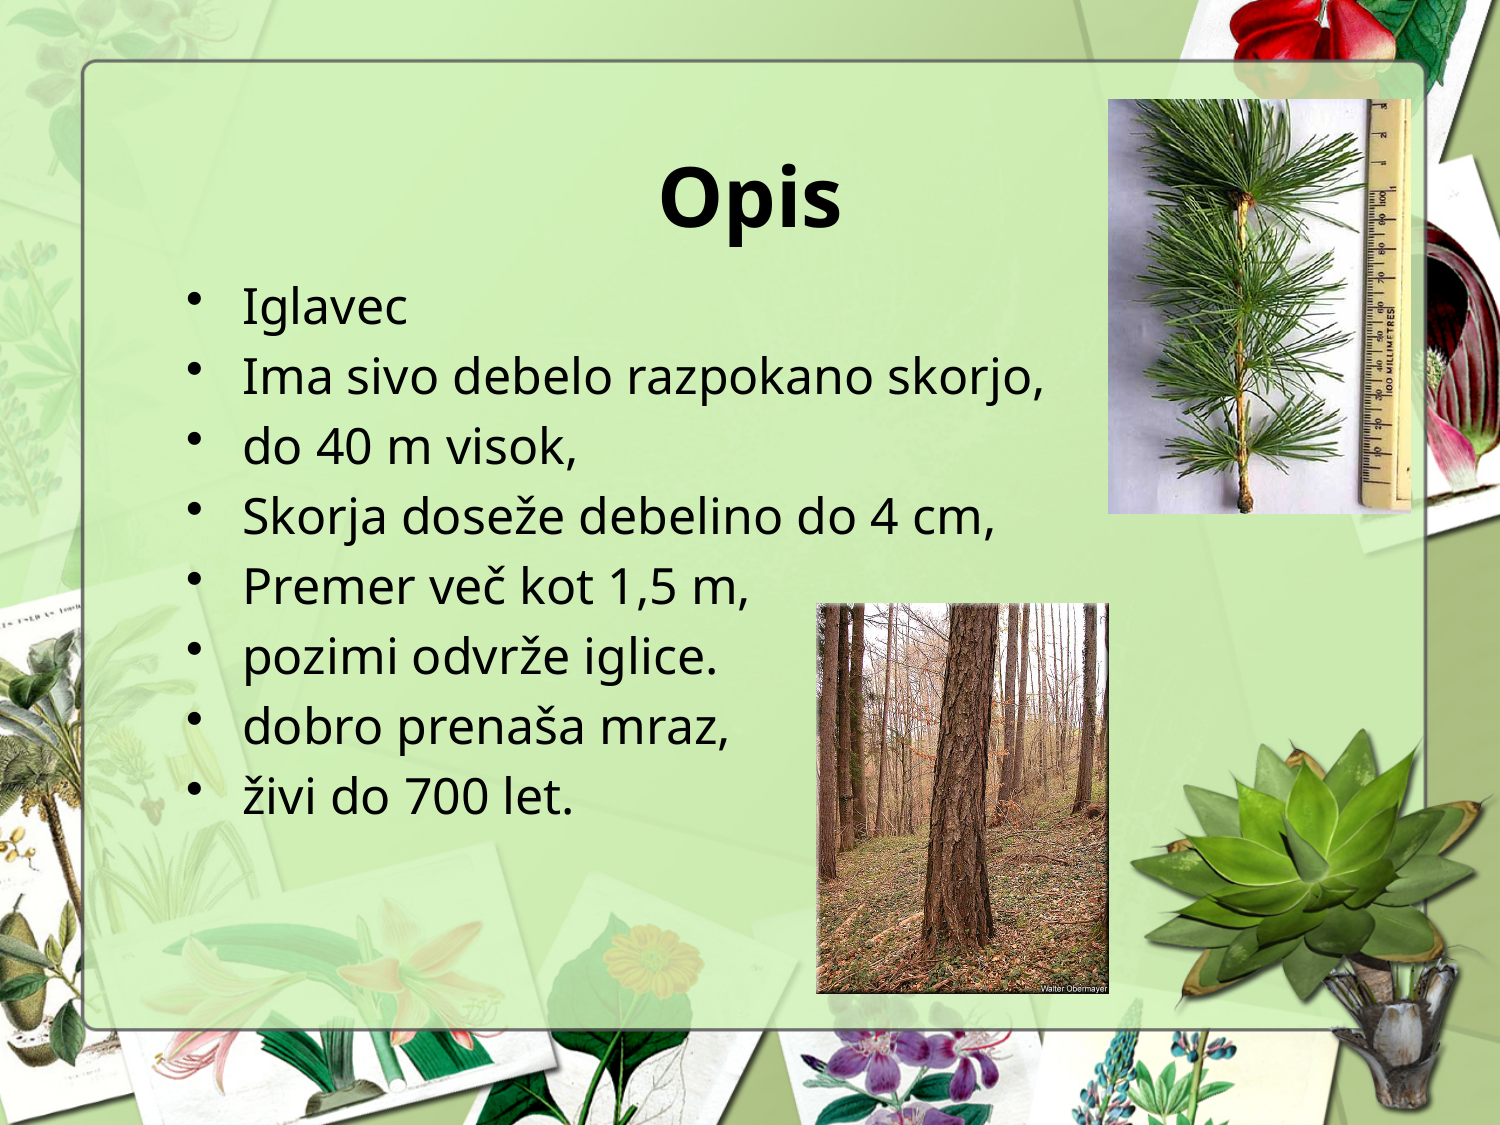

# Opis
Iglavec
Ima sivo debelo razpokano skorjo,
do 40 m visok,
Skorja doseže debelino do 4 cm,
Premer več kot 1,5 m,
pozimi odvrže iglice.
dobro prenaša mraz,
živi do 700 let.